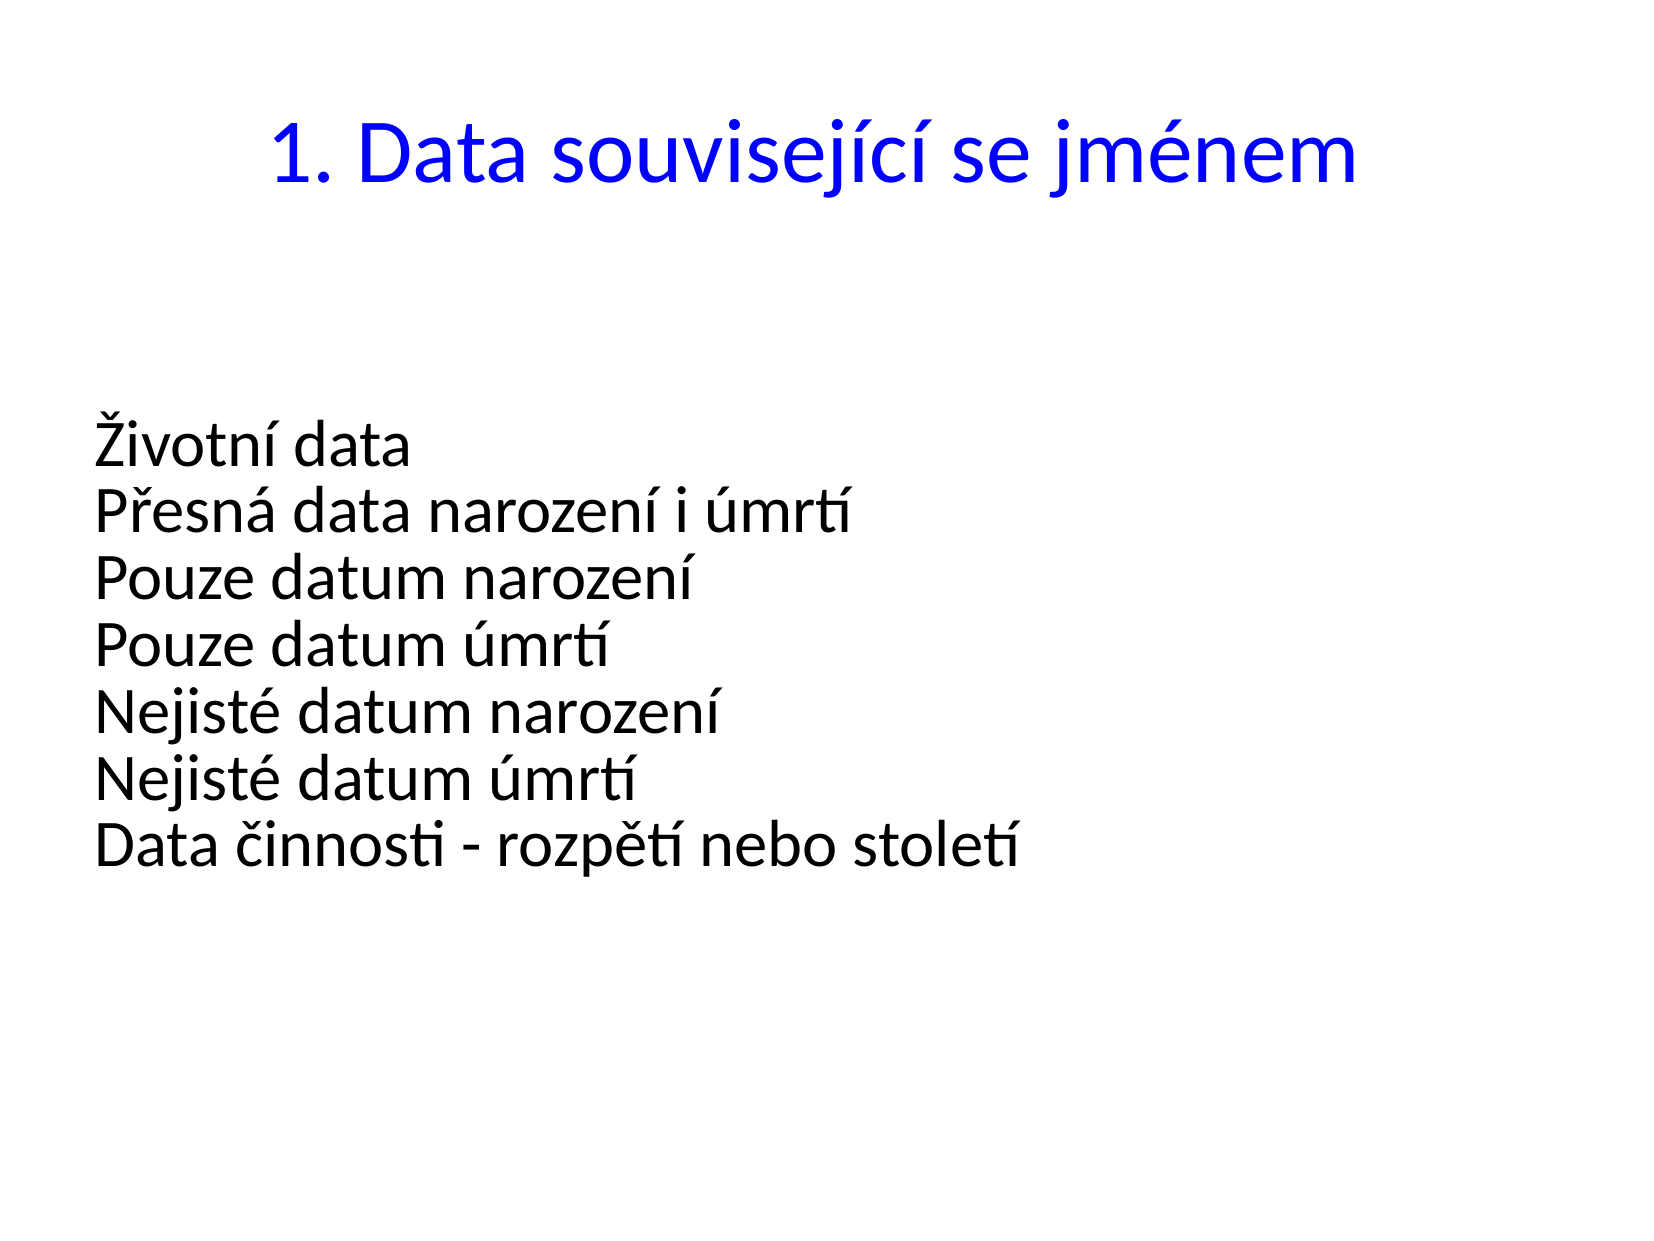

# 1. Data související se jménem
Životní data
Přesná data narození i úmrtí
Pouze datum narození
Pouze datum úmrtí
Nejisté datum narození
Nejisté datum úmrtí
Data činnosti - rozpětí nebo století